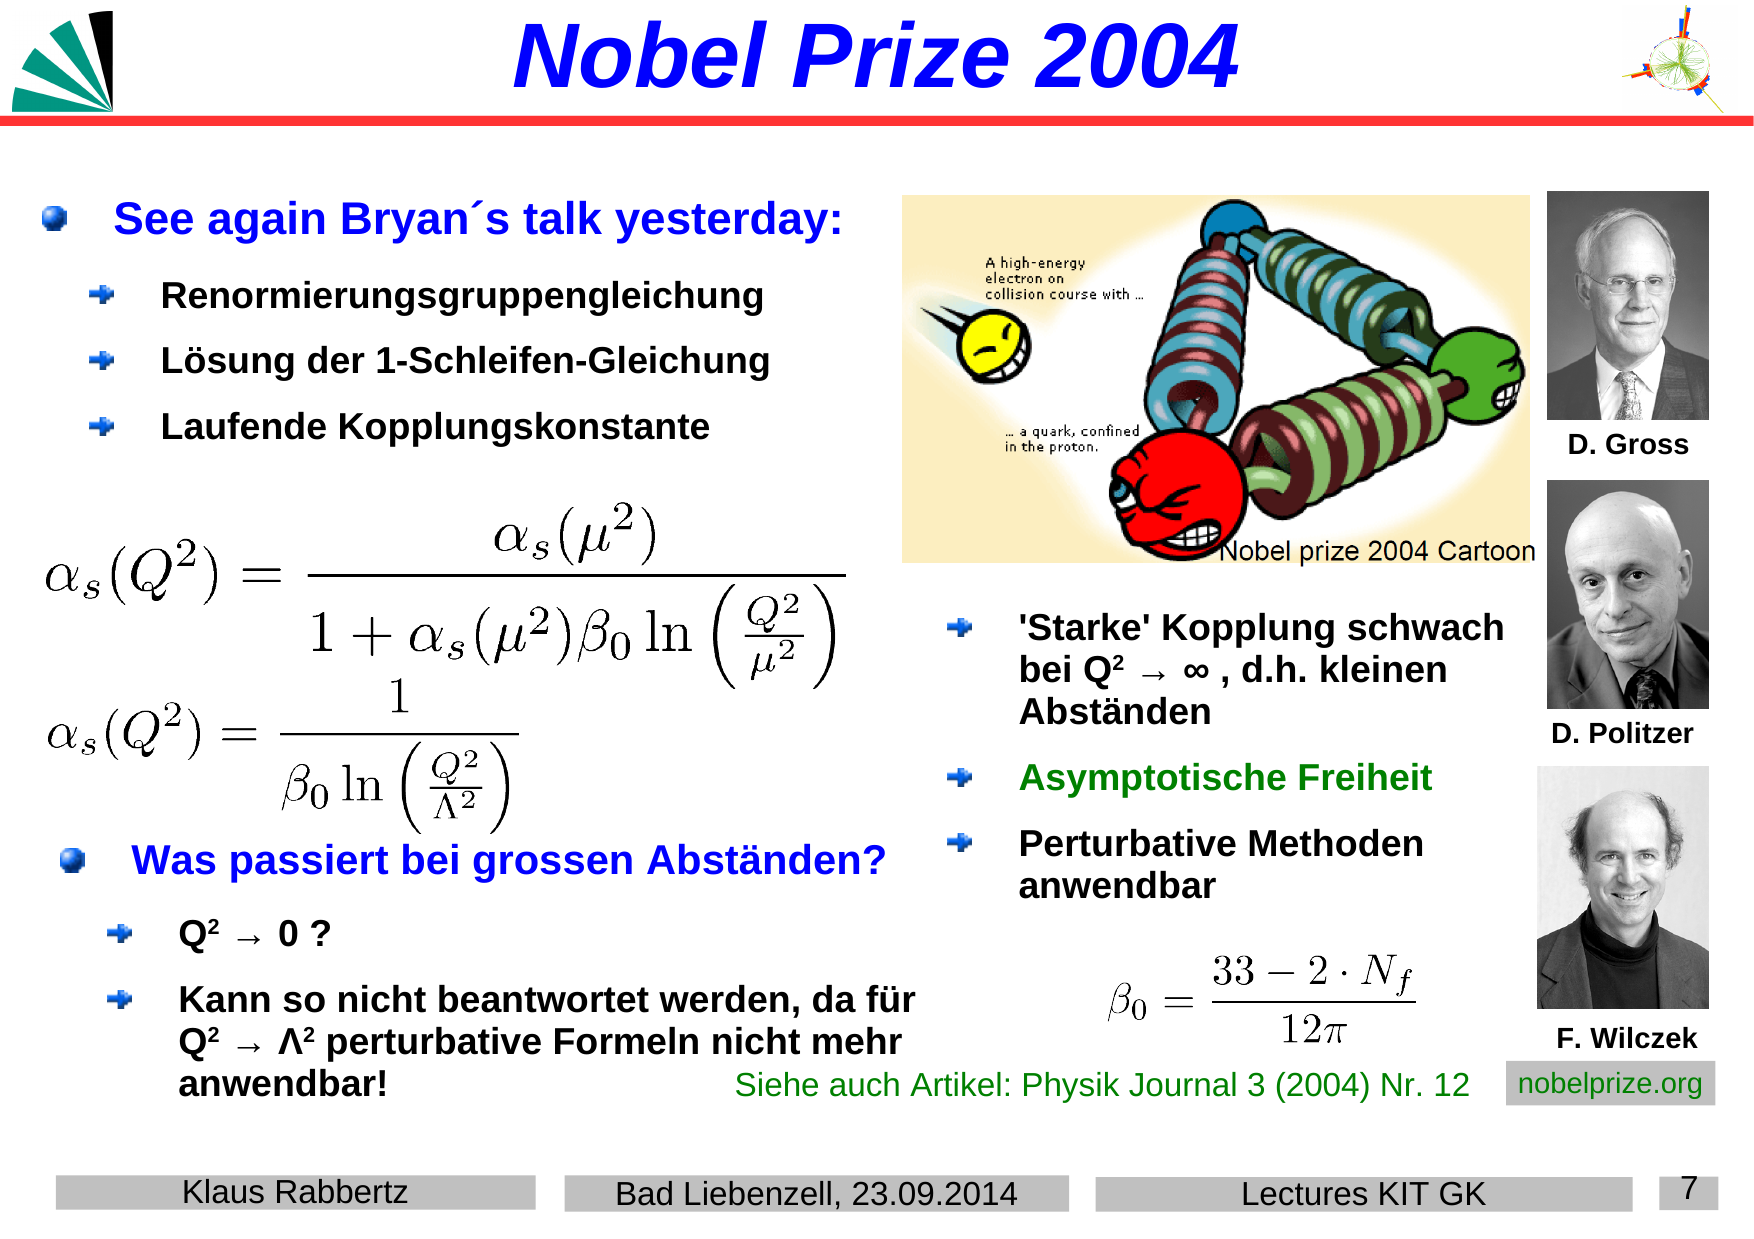

# Nobel Prize 2004
See again Bryan´s talk yesterday:
Renormierungsgruppengleichung
Lösung der 1-Schleifen-Gleichung
Laufende Kopplungskonstante
D. Gross
'Starke' Kopplung schwach bei Q2 → ∞ , d.h. kleinen Abständen
Asymptotische Freiheit
Perturbative Methoden anwendbar
D. Politzer
Was passiert bei grossen Abständen?
Q2 → 0 ?
Kann so nicht beantwortet werden, da für Q2 → Λ2 perturbative Formeln nicht mehr anwendbar!
F. Wilczek
Siehe auch Artikel: Physik Journal 3 (2004) Nr. 12
nobelprize.org